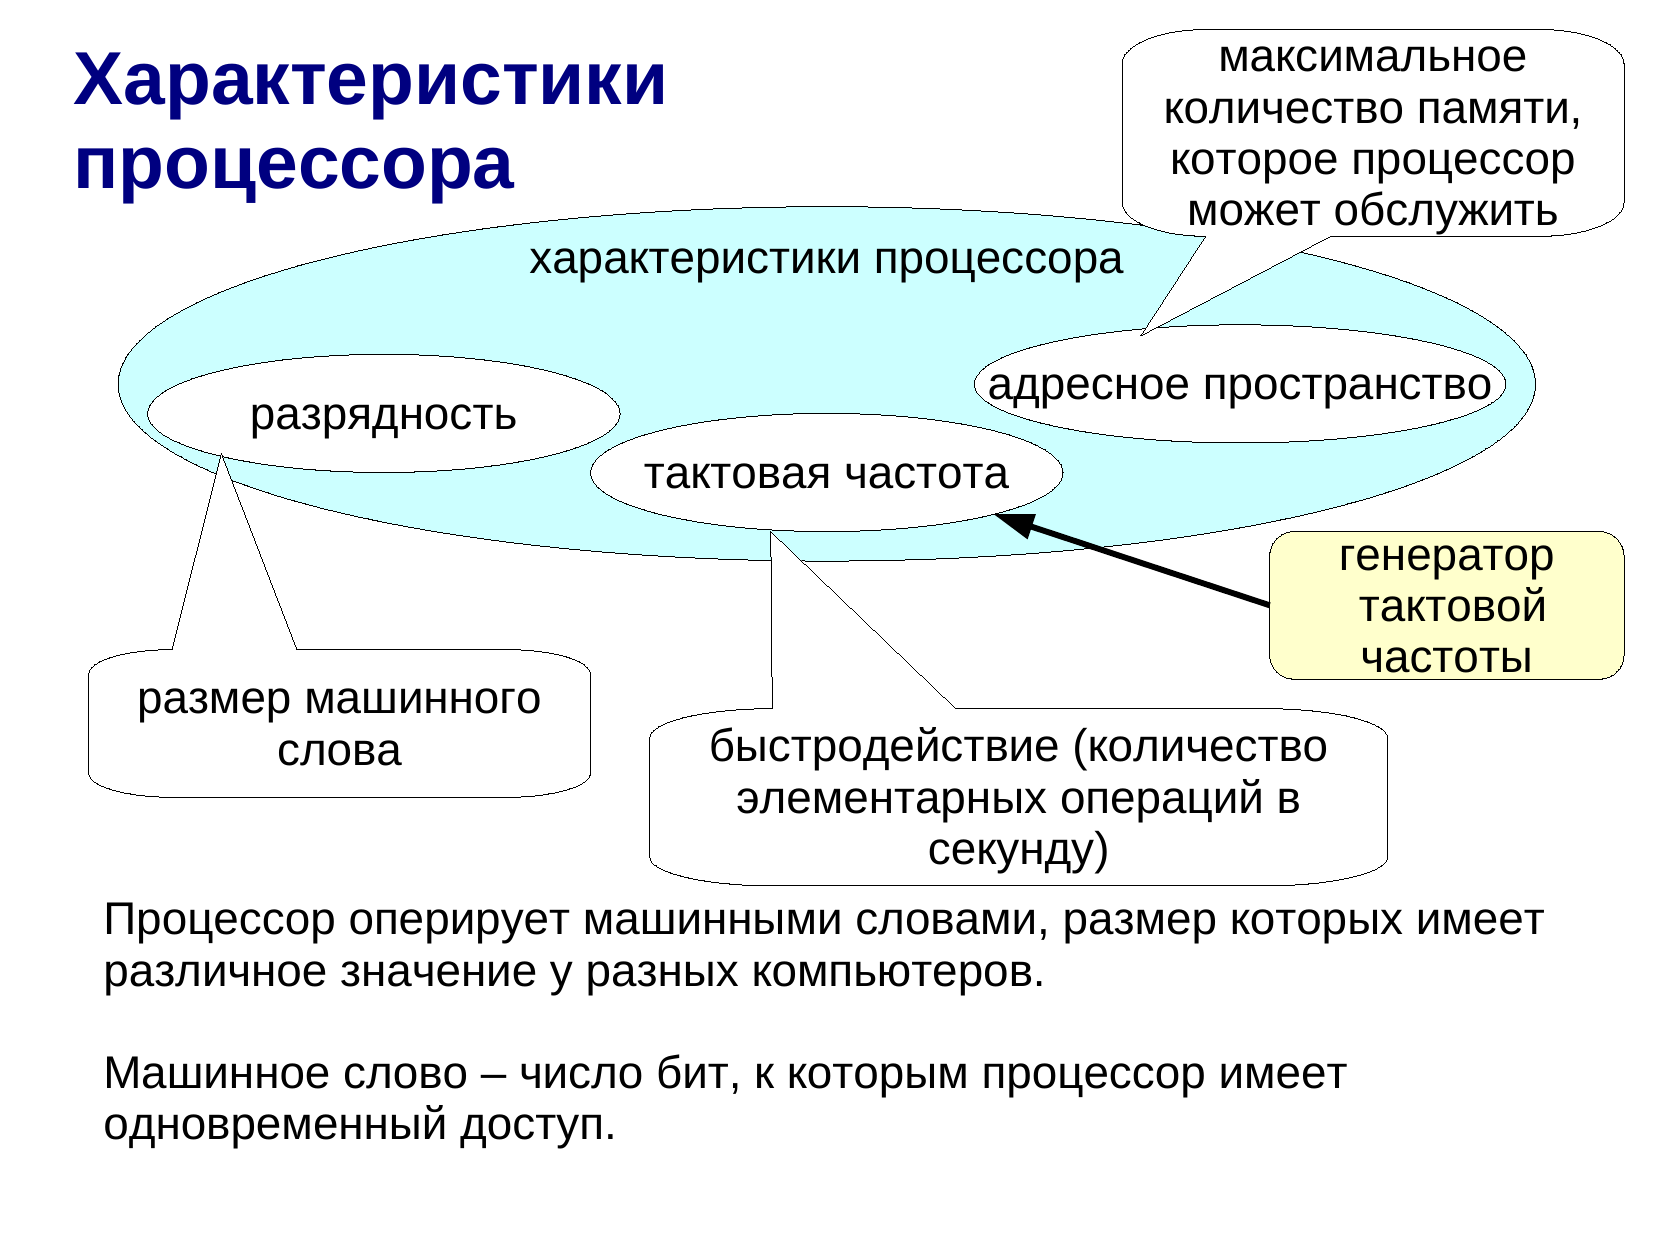

Характеристики процессора
максимальное количество памяти,
которое процессор может обслужить
характеристики процессора
адресное пространство
разрядность
тактовая частота
генератор
 тактовой
частоты
размер машинного слова
быстродействие (количество элементарных операций в секунду)
Процессор оперирует машинными словами, размер которых имеет различное значение у разных компьютеров.
Машинное слово – число бит, к которым процессор имеет одновременный доступ.